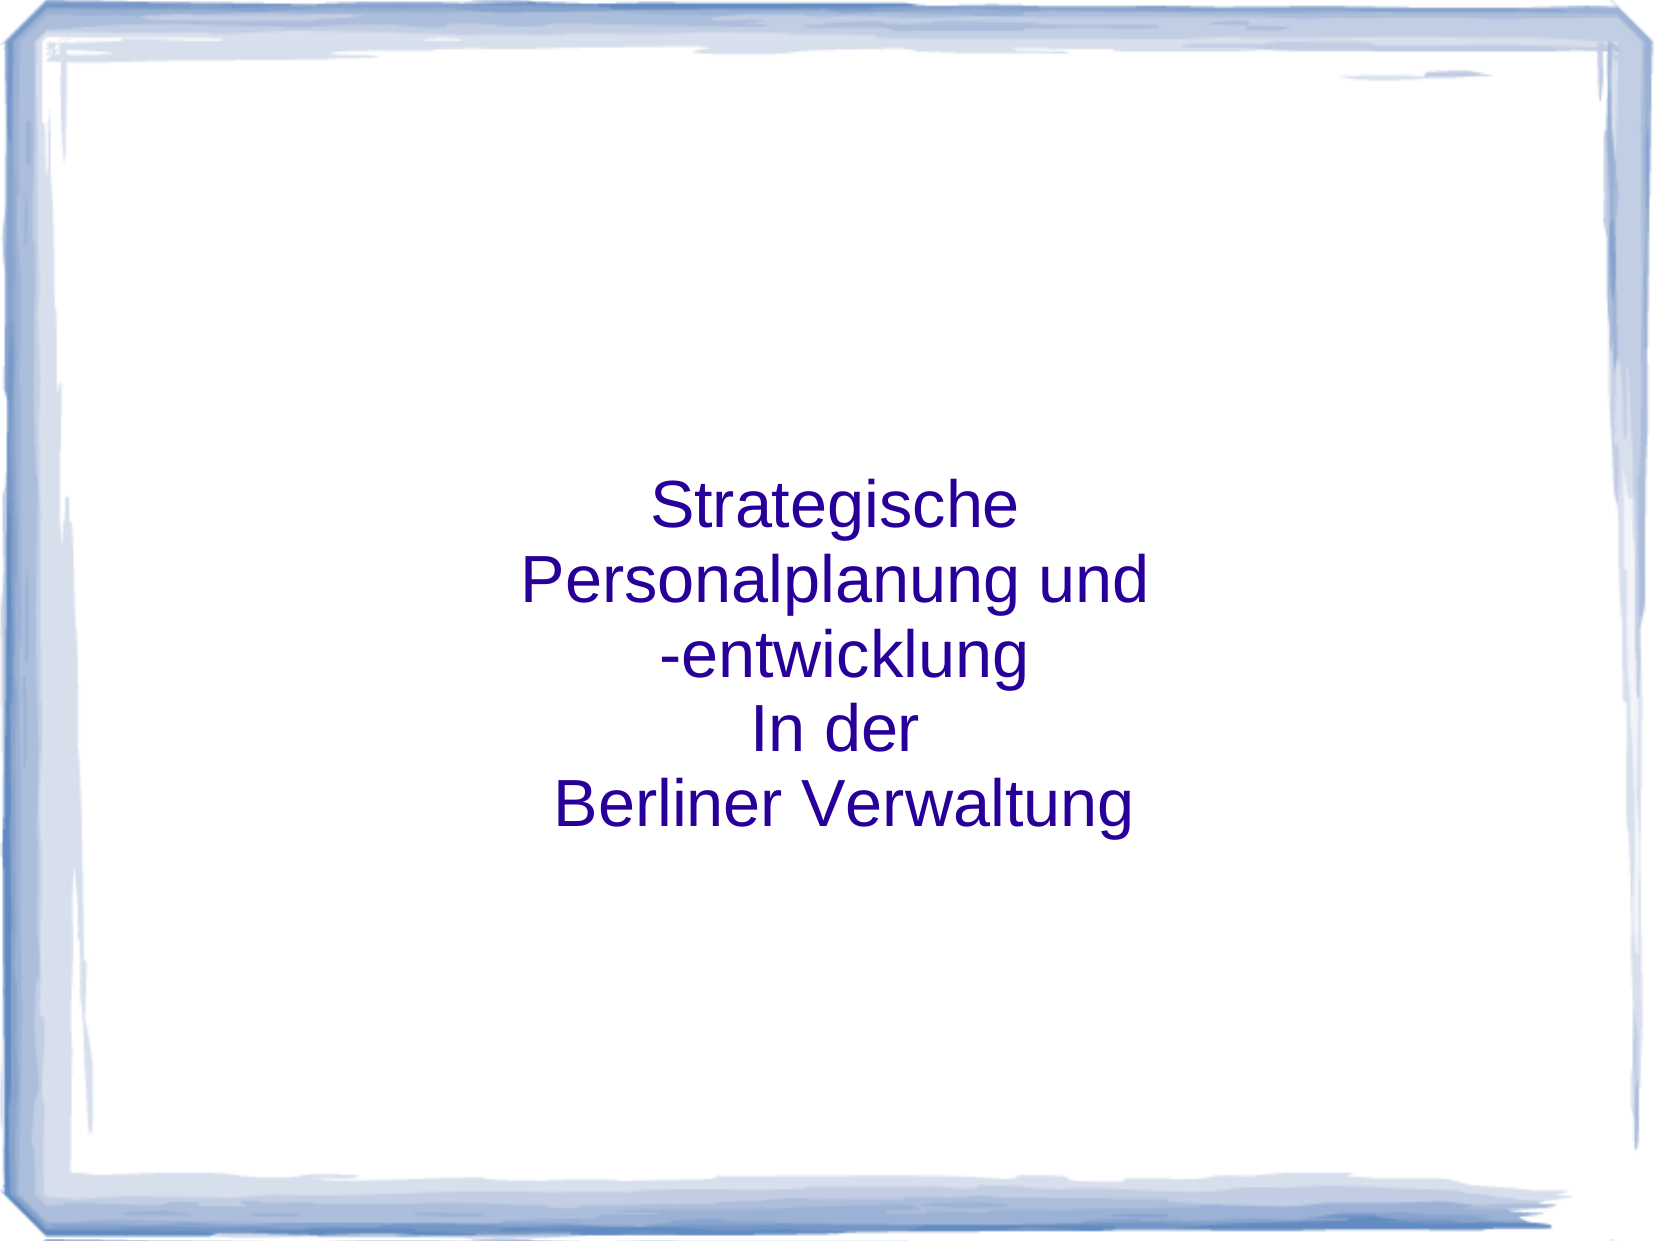

#
Strategische
Personalplanung und
-entwicklung
In der
Berliner Verwaltung